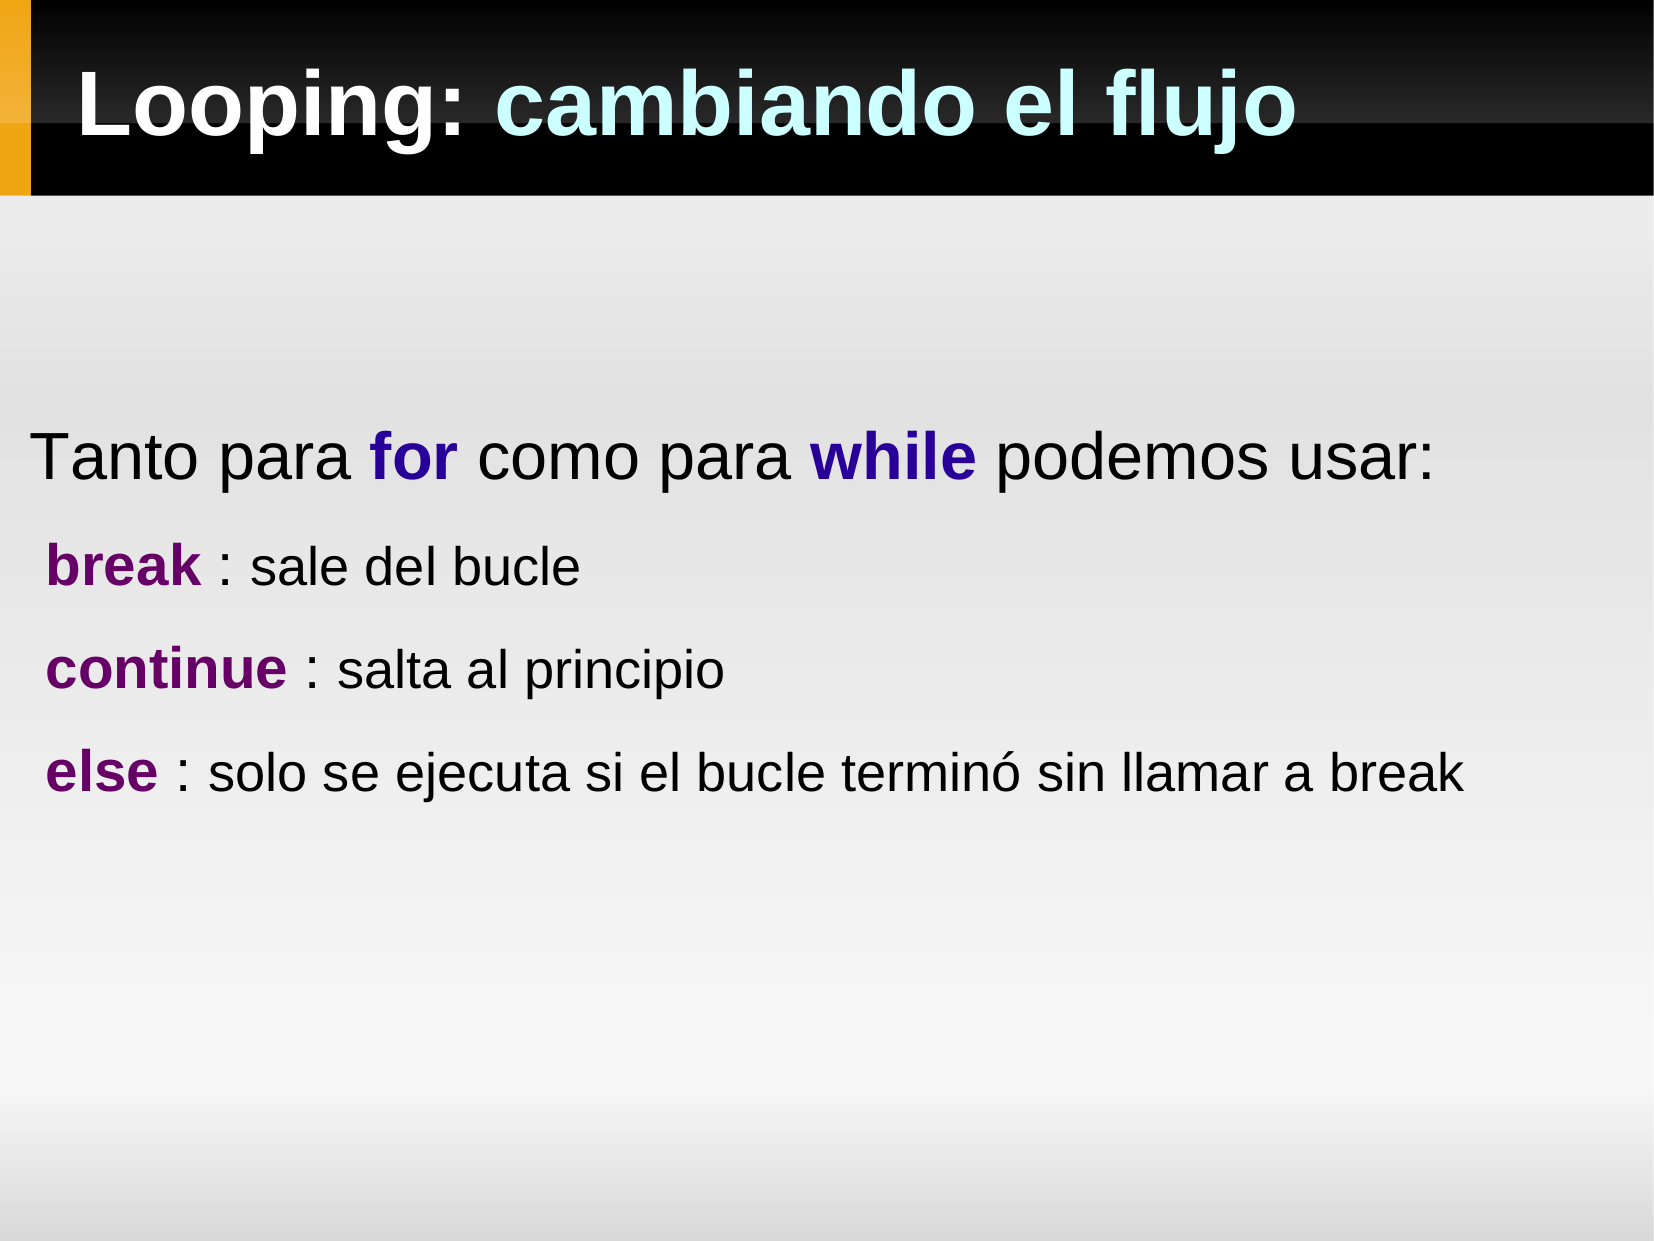

# Looping: cambiando el flujo
Tanto para for como para while podemos usar:
 break : sale del bucle
 continue : salta al principio
 else : solo se ejecuta si el bucle terminó sin llamar a break